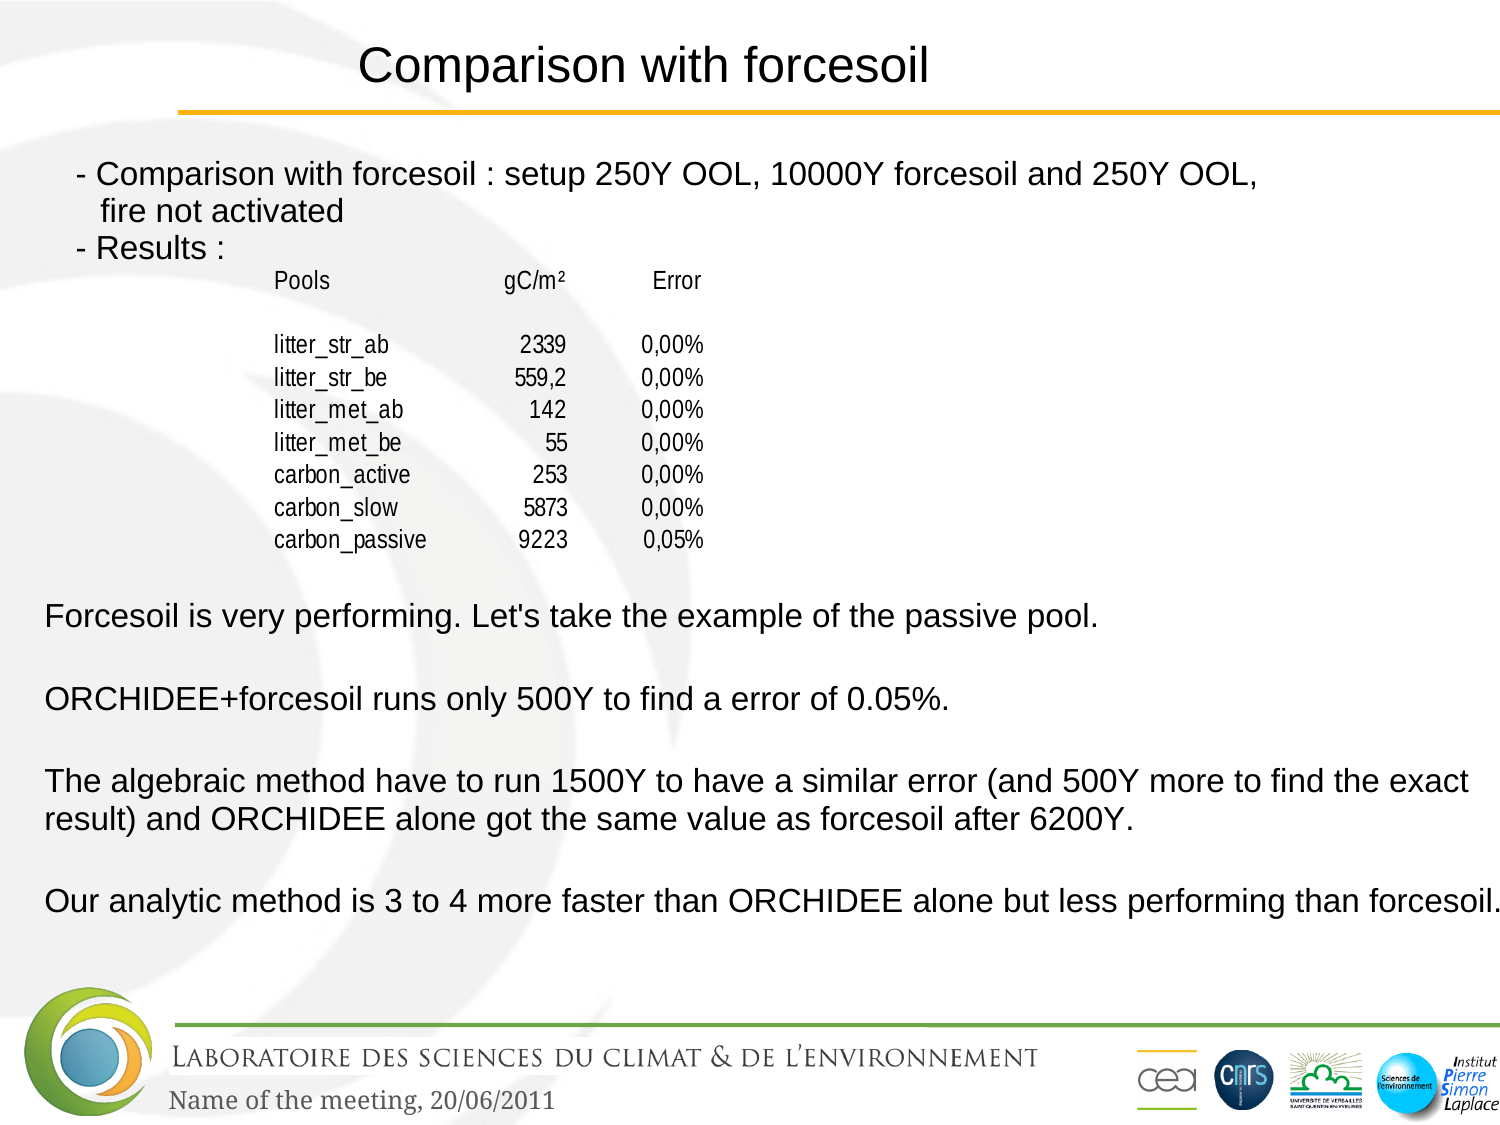

Comparison with forcesoil
- Comparison with forcesoil : setup 250Y OOL, 10000Y forcesoil and 250Y OOL,
	fire not activated
- Results :
Forcesoil is very performing. Let's take the example of the passive pool.
ORCHIDEE+forcesoil runs only 500Y to find a error of 0.05%.
The algebraic method have to run 1500Y to have a similar error (and 500Y more to find the exact result) and ORCHIDEE alone got the same value as forcesoil after 6200Y.
Our analytic method is 3 to 4 more faster than ORCHIDEE alone but less performing than forcesoil.